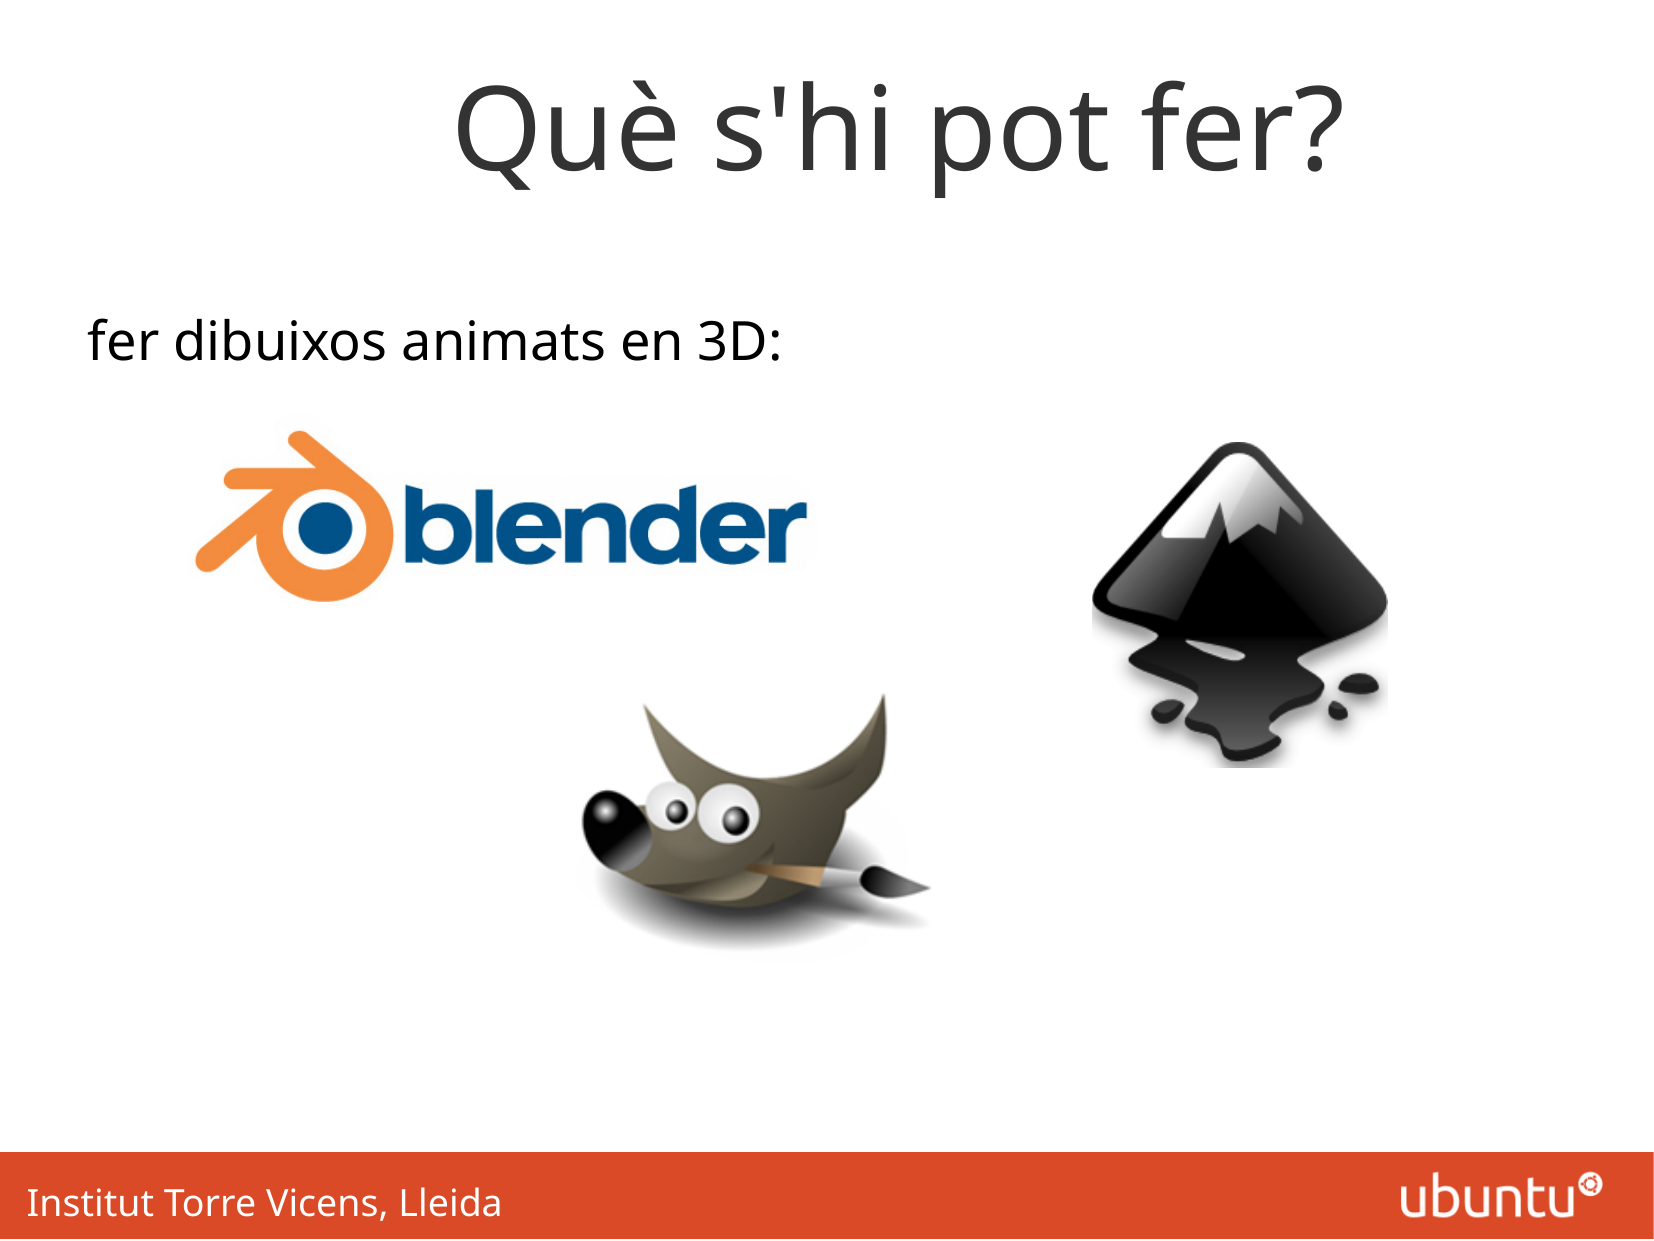

# Què s'hi pot fer?
 fer dibuixos animats en 3D:
Institut Torre Vicens, Lleida 17/05/2014